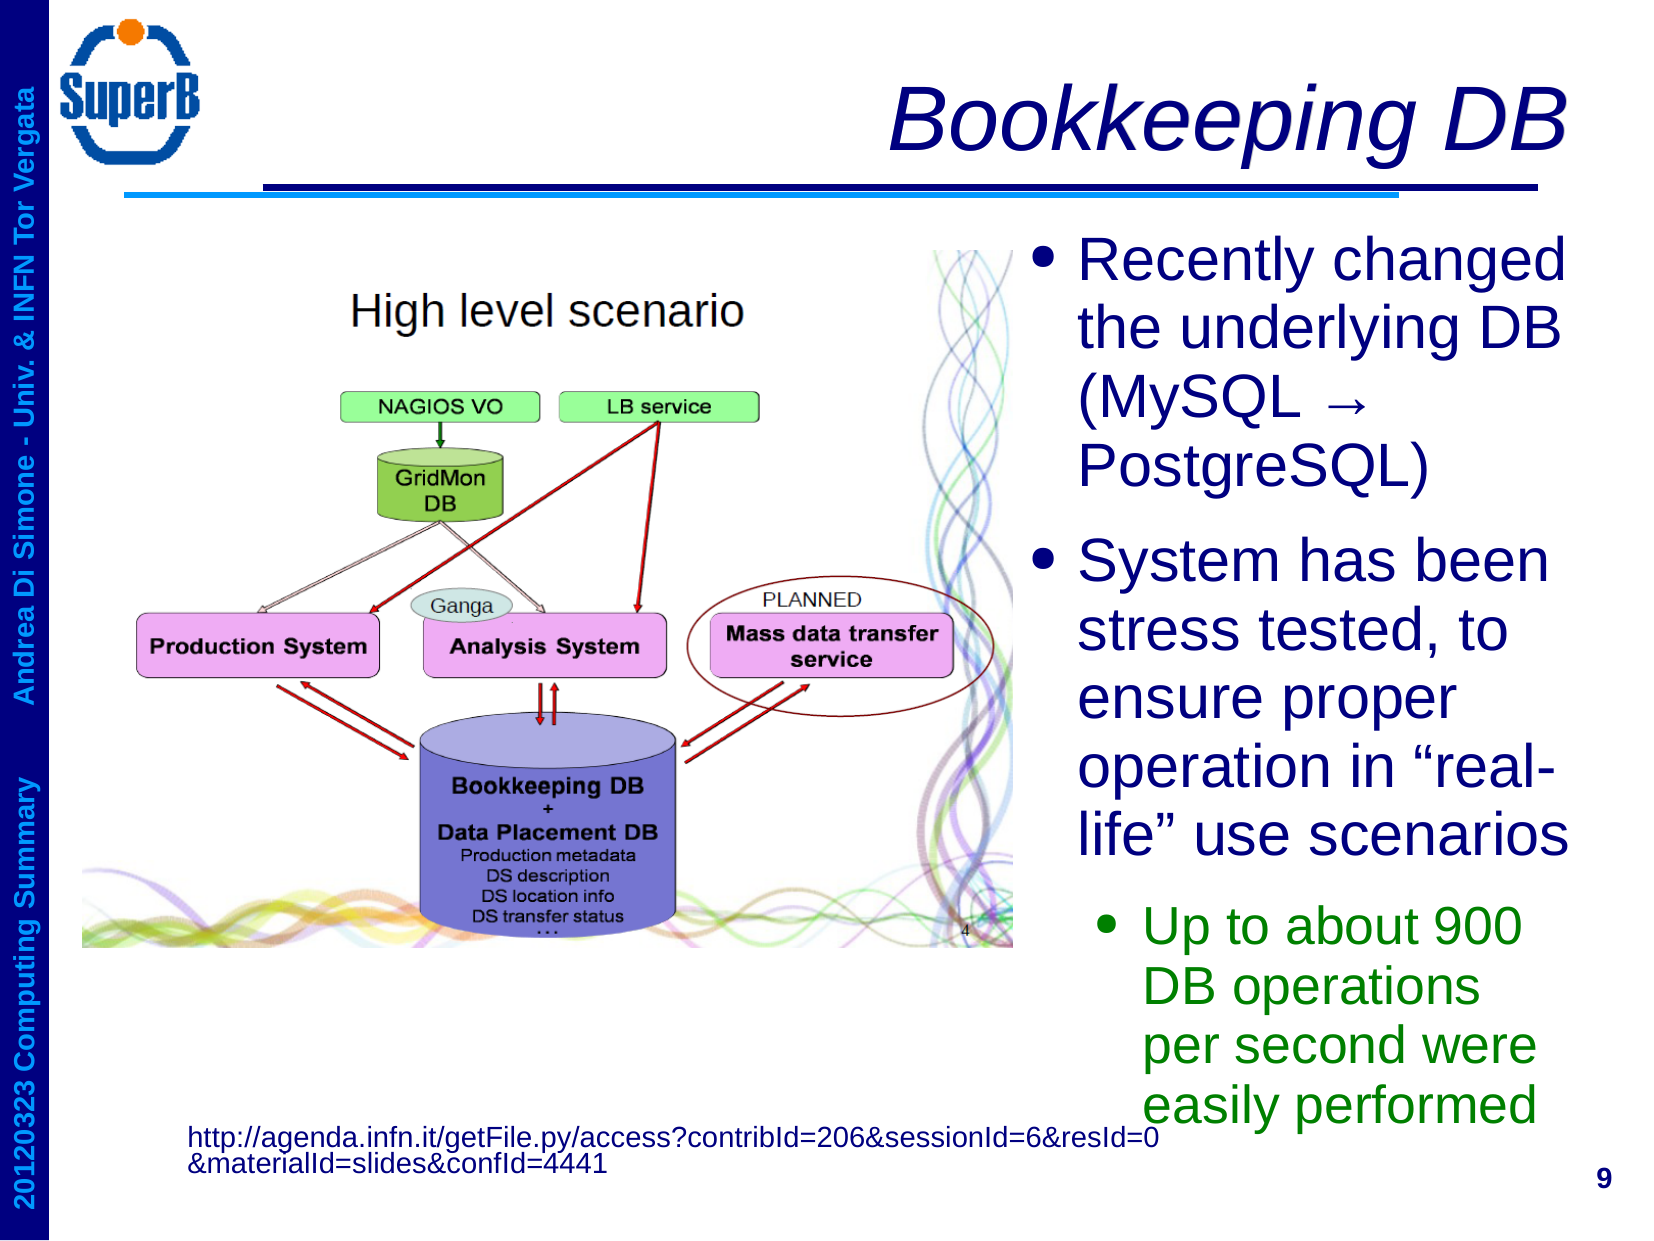

# Bookkeeping DB
Recently changed the underlying DB (MySQL → PostgreSQL)
System has been stress tested, to ensure proper operation in “real-life” use scenarios
Up to about 900 DB operations per second were easily performed
Andrea Di Simone - Univ. & INFN Tor Vergata
20120323 Computing Summary
http://agenda.infn.it/getFile.py/access?contribId=206&sessionId=6&resId=0&materialId=slides&confId=4441
9